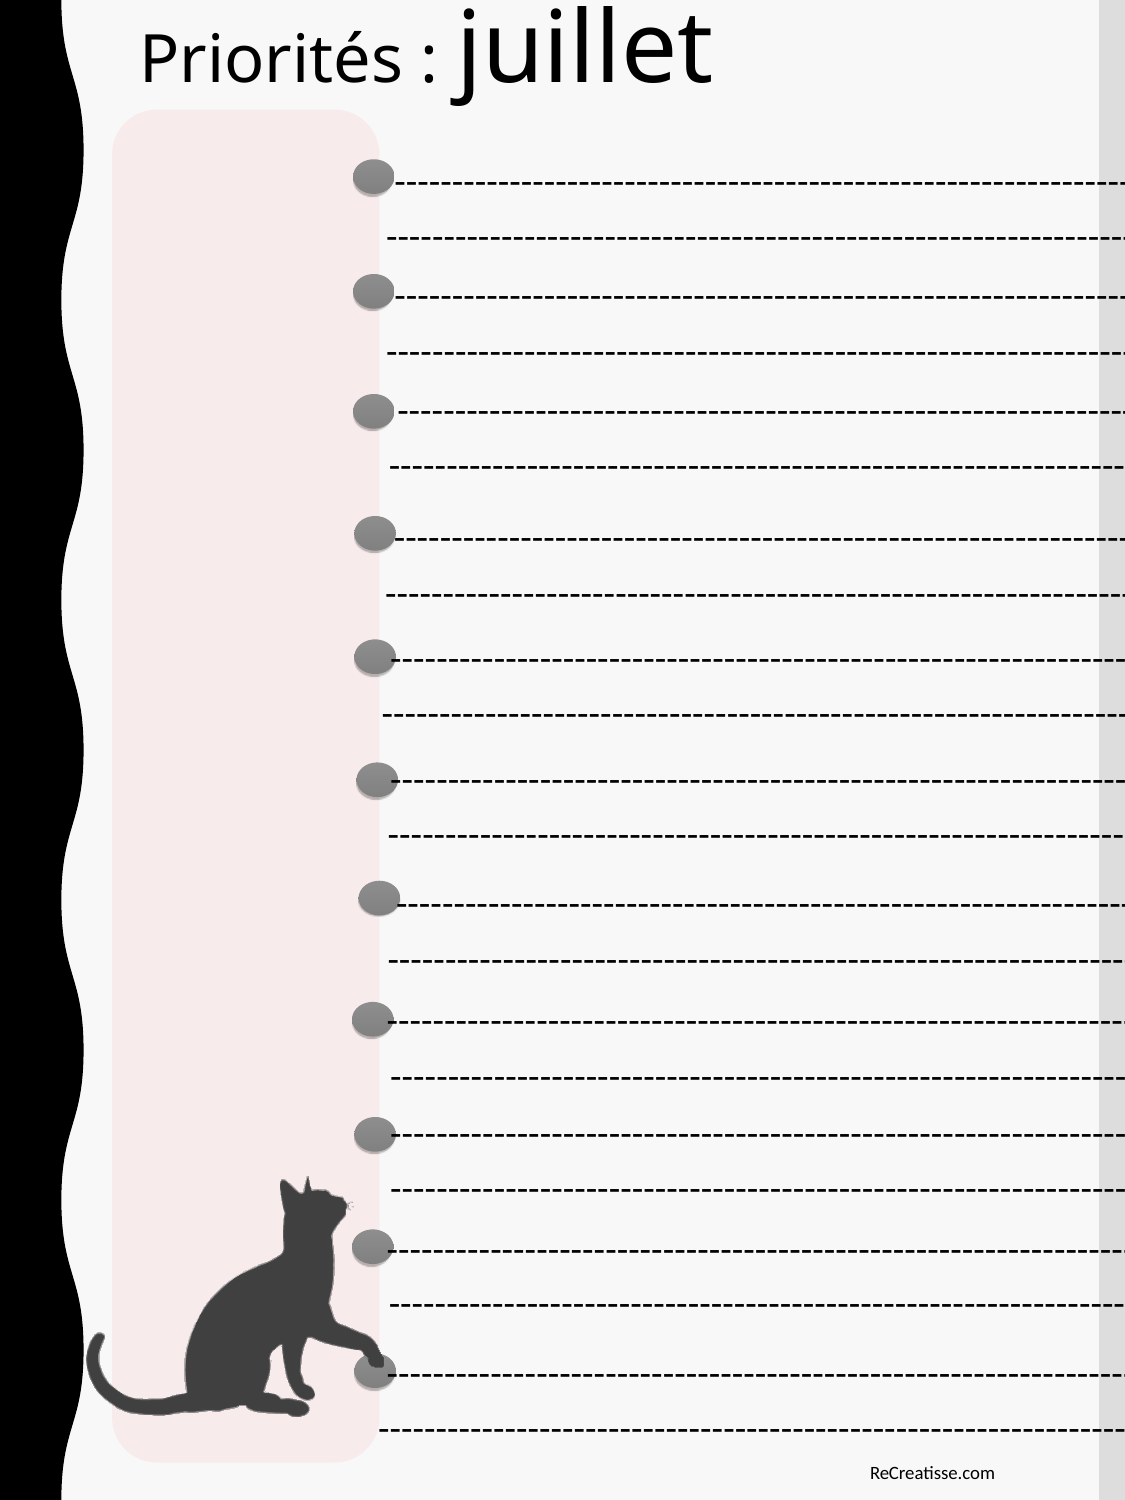

Priorités : juillet
--------------------------------------------------------------------------------------
--------------------------------------------------------------------------------------
--------------------------------------------------------------------------------------
--------------------------------------------------------------------------------------
--------------------------------------------------------------------------------------
--------------------------------------------------------------------------------------
--------------------------------------------------------------------------------------
--------------------------------------------------------------------------------------
--------------------------------------------------------------------------------------
--------------------------------------------------------------------------------------
--------------------------------------------------------------------------------------
--------------------------------------------------------------------------------------
--------------------------------------------------------------------------------------
--------------------------------------------------------------------------------------
--------------------------------------------------------------------------------------
--------------------------------------------------------------------------------------
--------------------------------------------------------------------------------------
--------------------------------------------------------------------------------------
--------------------------------------------------------------------------------------
--------------------------------------------------------------------------------------
--------------------------------------------------------------------------------------
--------------------------------------------------------------------------------------
ReCreatisse.com